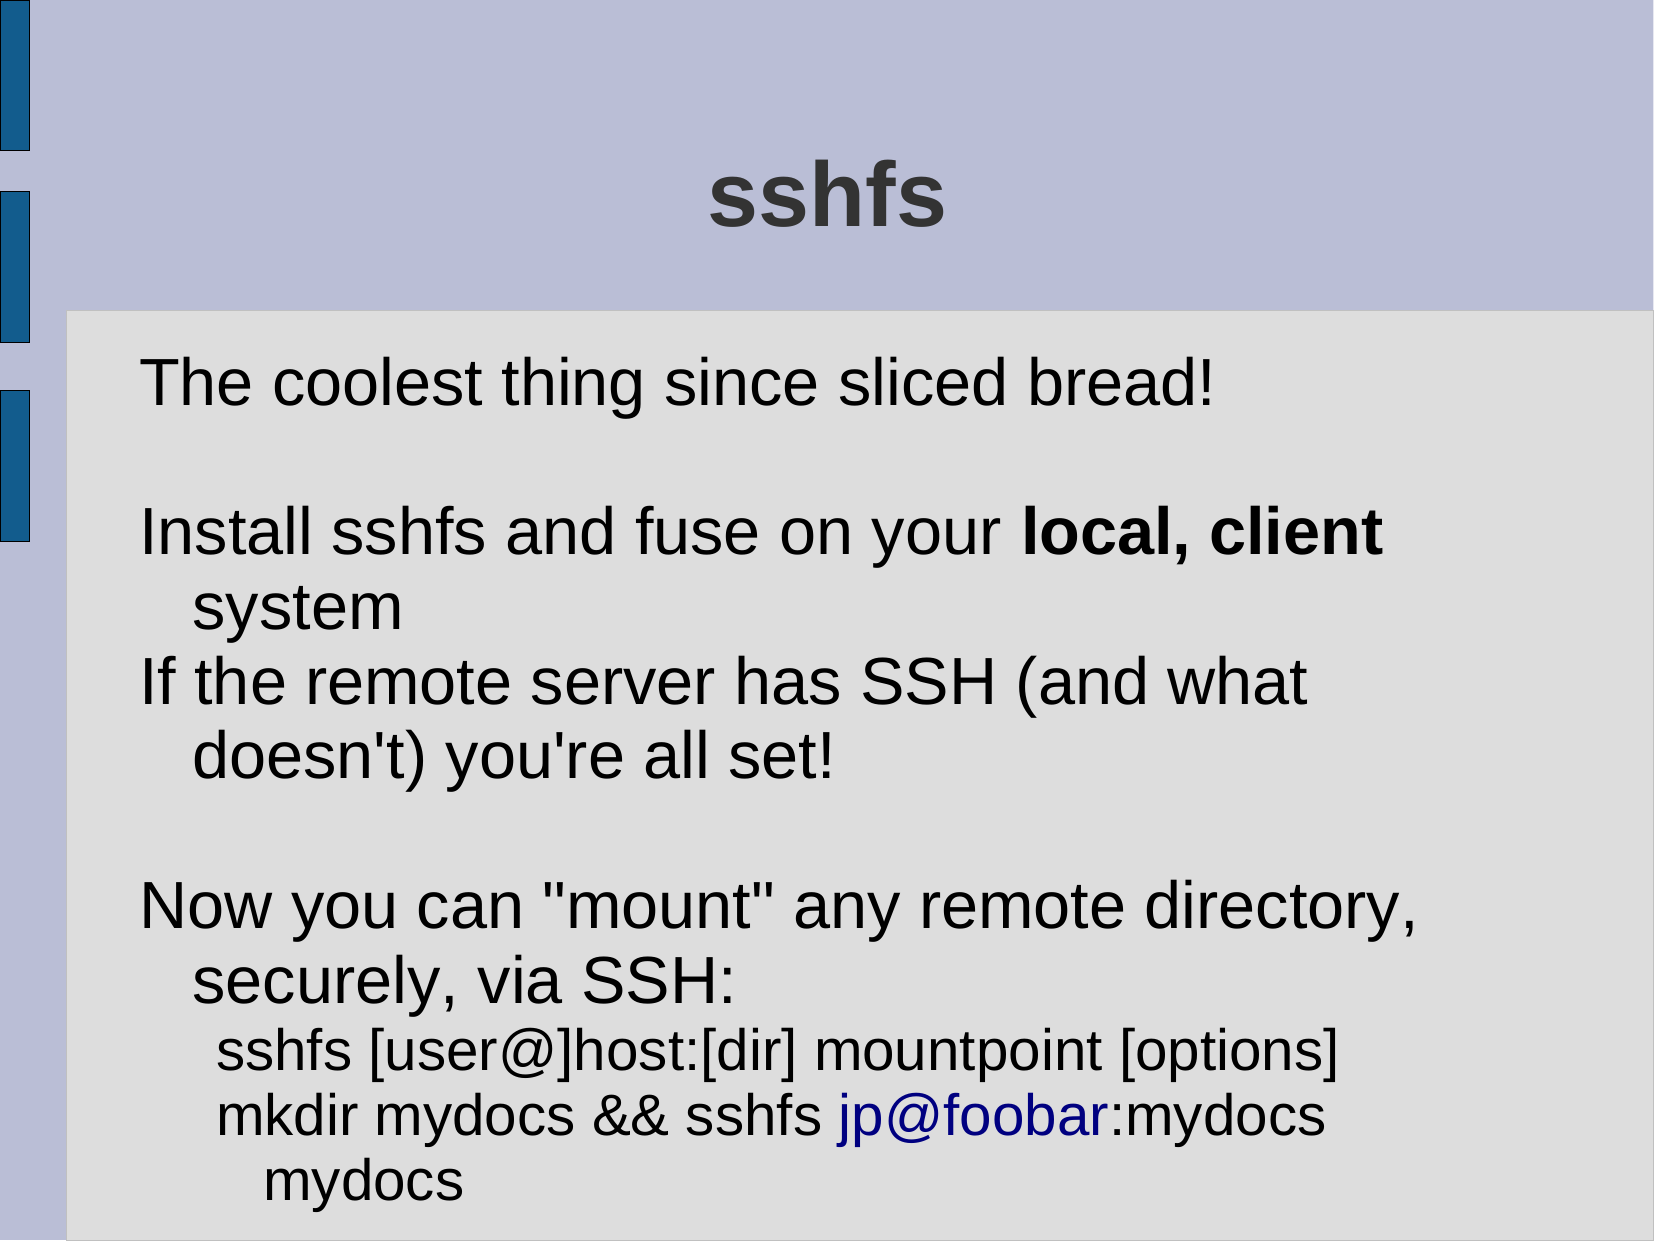

# sshfs
The coolest thing since sliced bread!
Install sshfs and fuse on your local, client system
If the remote server has SSH (and what doesn't) you're all set!
Now you can "mount" any remote directory, securely, via SSH:
sshfs [user@]host:[dir] mountpoint [options]
mkdir mydocs && sshfs jp@foobar:mydocs mydocs